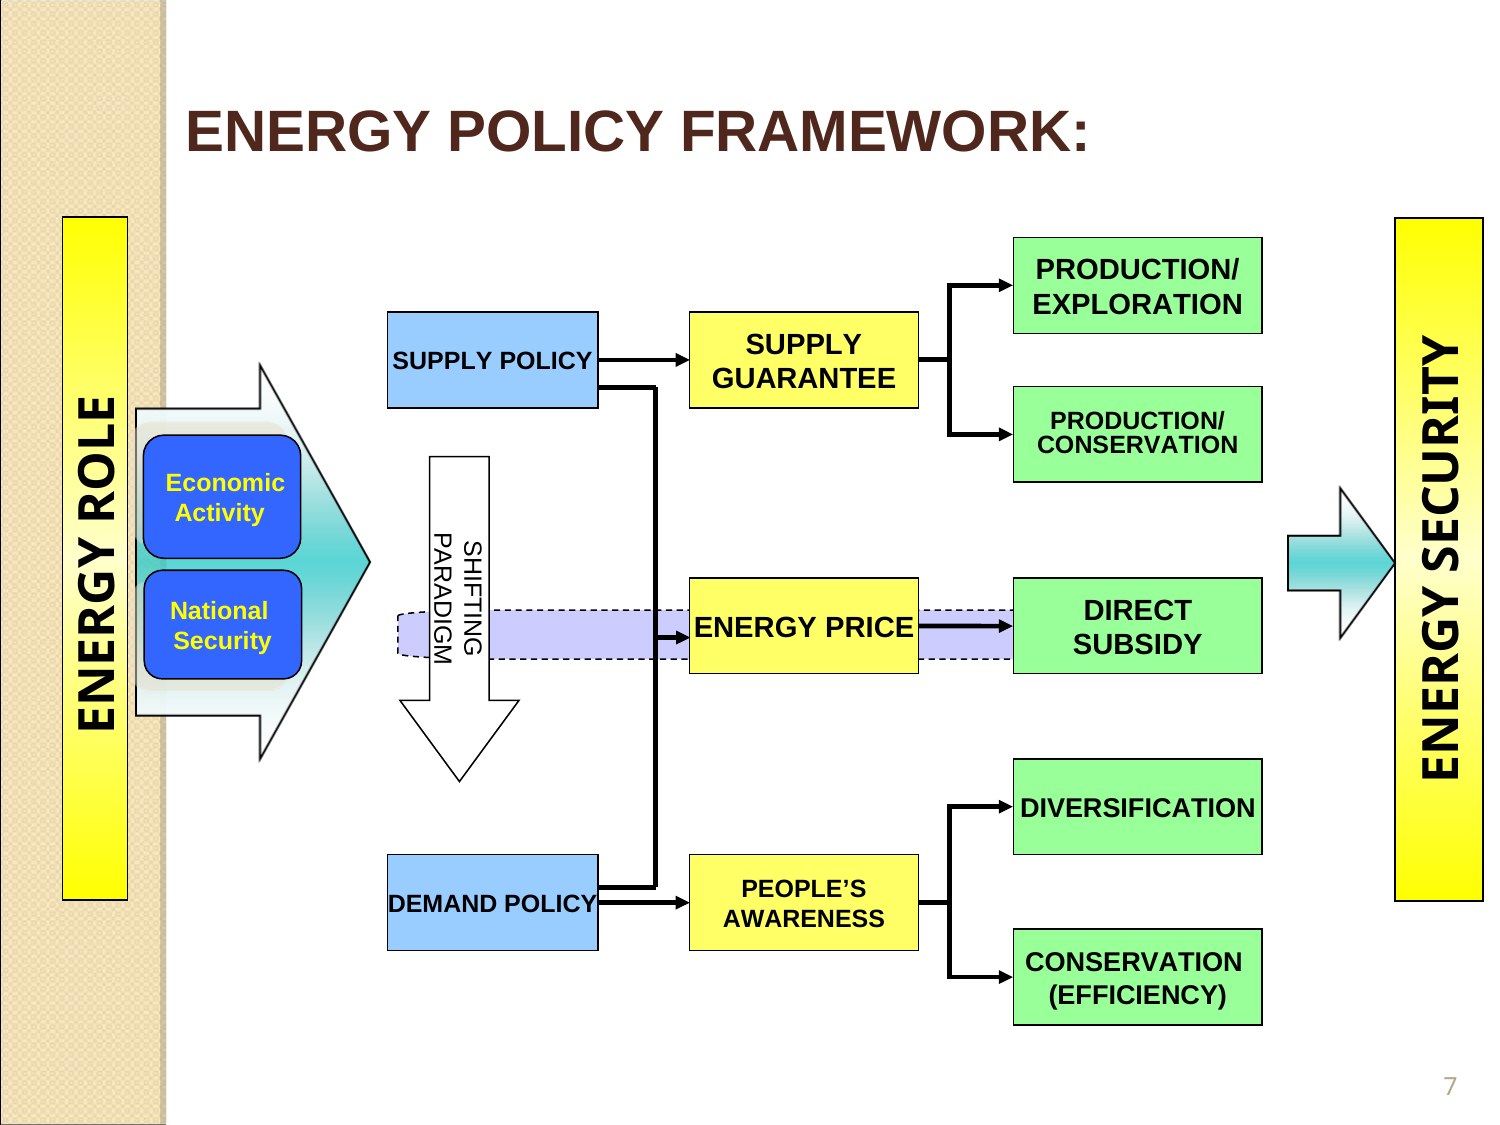

ENERGY POLICY FRAMEWORK:
 Economic
 Activity
ENERGY ROLE
National
Security
PRODUCTION/EXPLORATION
SUPPLY POLICY
SUPPLY
GUARANTEE
PRODUCTION/
CONSERVATION
SHIFTING PARADIGM
ENERGY PRICE
DIRECT SUBSIDY
DIVERSIFICATION
DEMAND POLICY
PEOPLE’S
AWARENESS
CONSERVATION
(EFFICIENCY)
ENERGY SECURITY